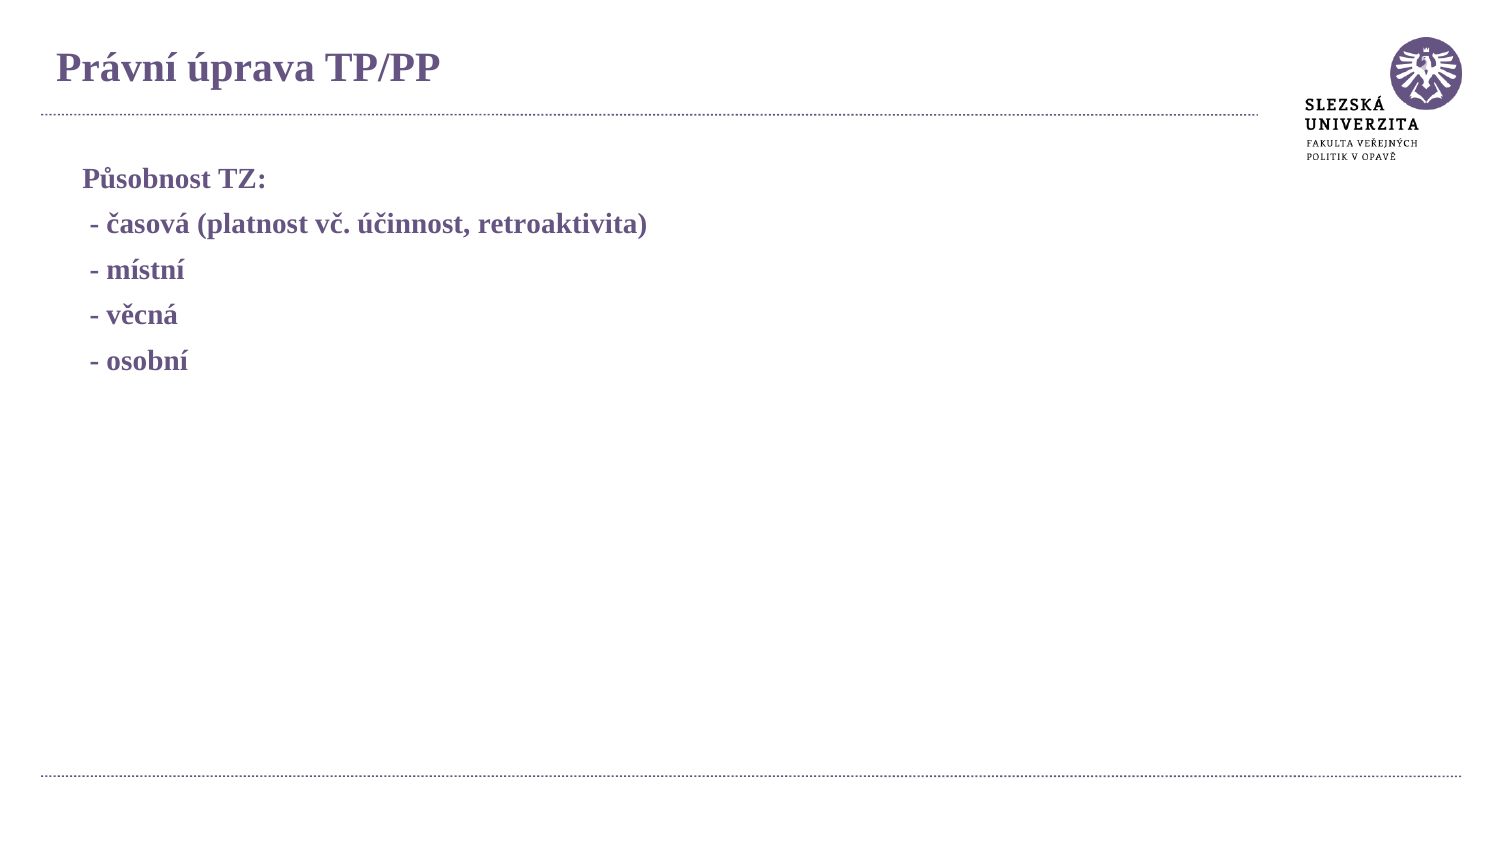

# Právní úprava TP/PP
Působnost TZ:
 - časová (platnost vč. účinnost, retroaktivita)
 - místní
 - věcná
 - osobní